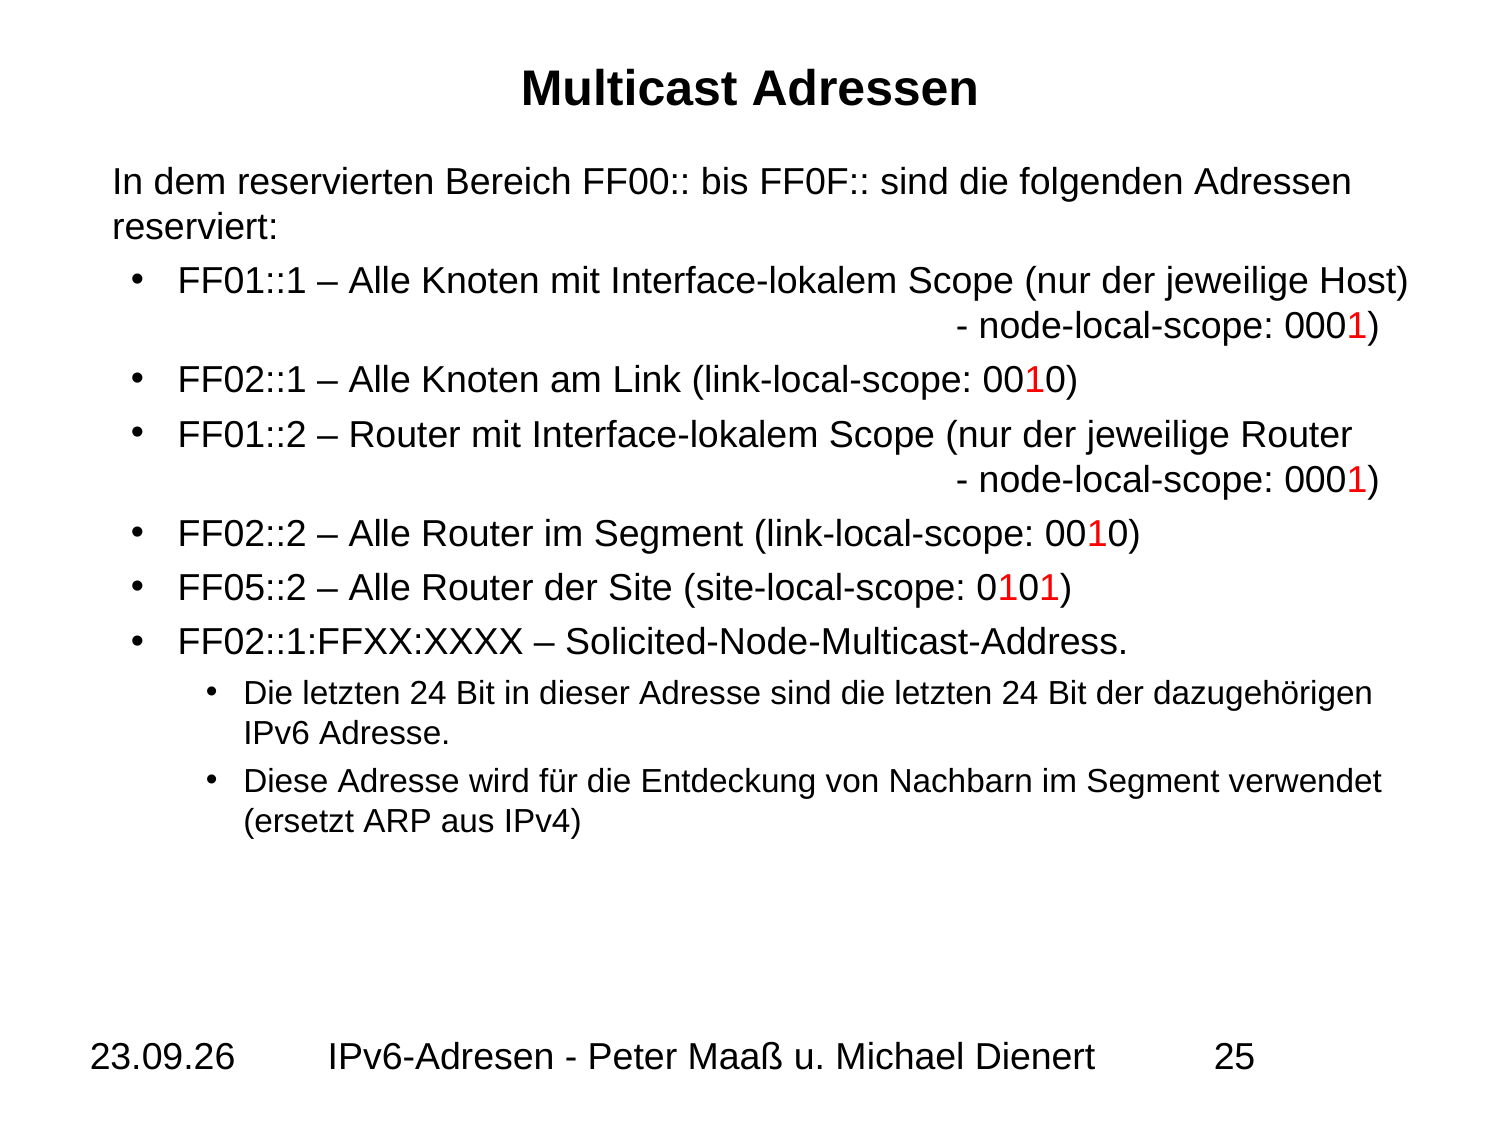

Multicast Adressen
# In dem reservierten Bereich FF00:: bis FF0F:: sind die folgenden Adressen reserviert:
FF01::1 – Alle Knoten mit Interface-lokalem Scope (nur der jeweilige Host) 						- node-local-scope: 0001)
FF02::1 – Alle Knoten am Link (link-local-scope: 0010)
FF01::2 – Router mit Interface-lokalem Scope (nur der jeweilige Router							- node-local-scope: 0001)
FF02::2 – Alle Router im Segment (link-local-scope: 0010)
FF05::2 – Alle Router der Site (site-local-scope: 0101)
FF02::1:FFXX:XXXX – Solicited-Node-Multicast-Address.
Die letzten 24 Bit in dieser Adresse sind die letzten 24 Bit der dazugehörigen IPv6 Adresse.
Diese Adresse wird für die Entdeckung von Nachbarn im Segment verwendet (ersetzt ARP aus IPv4)
IPv6-Adresen - Peter Maaß u. Michael Dienert
25